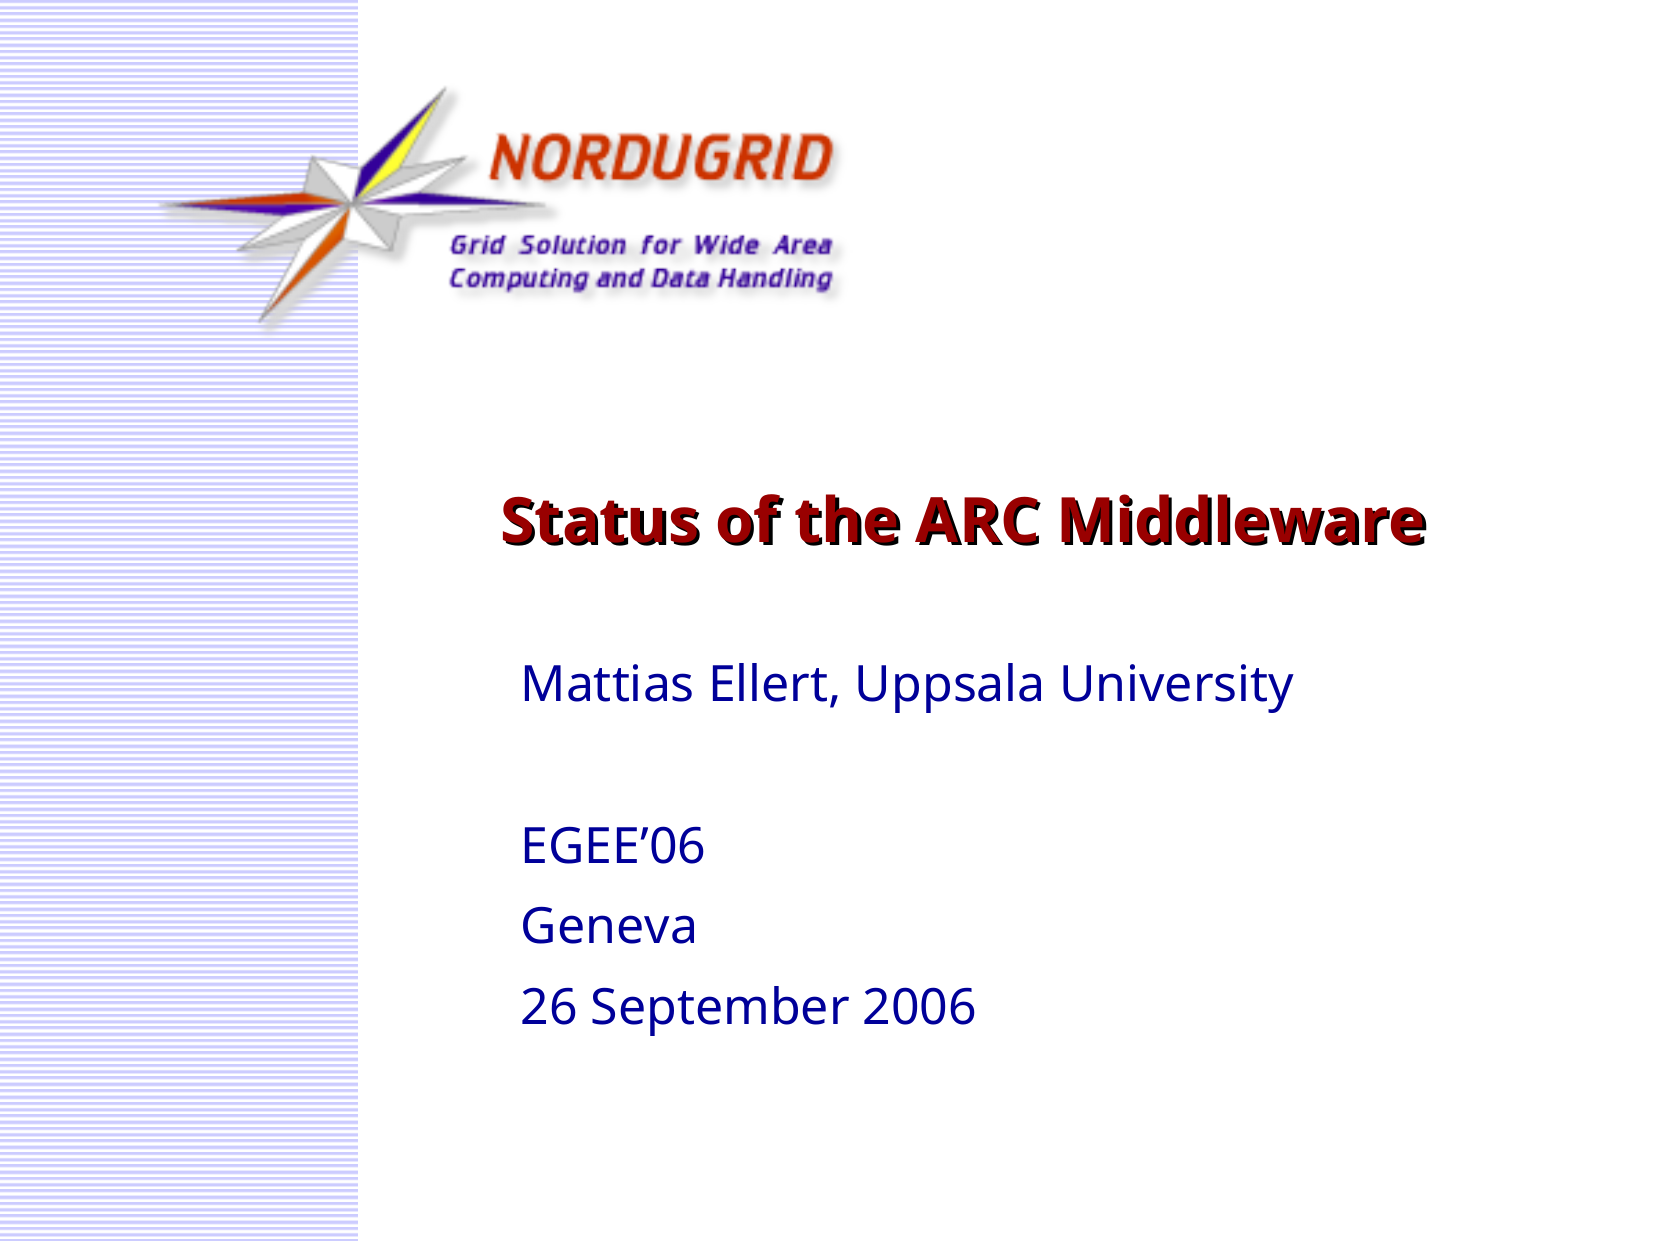

# Status of the ARC Middleware
Mattias Ellert, Uppsala University
EGEE’06
Geneva
26 September 2006